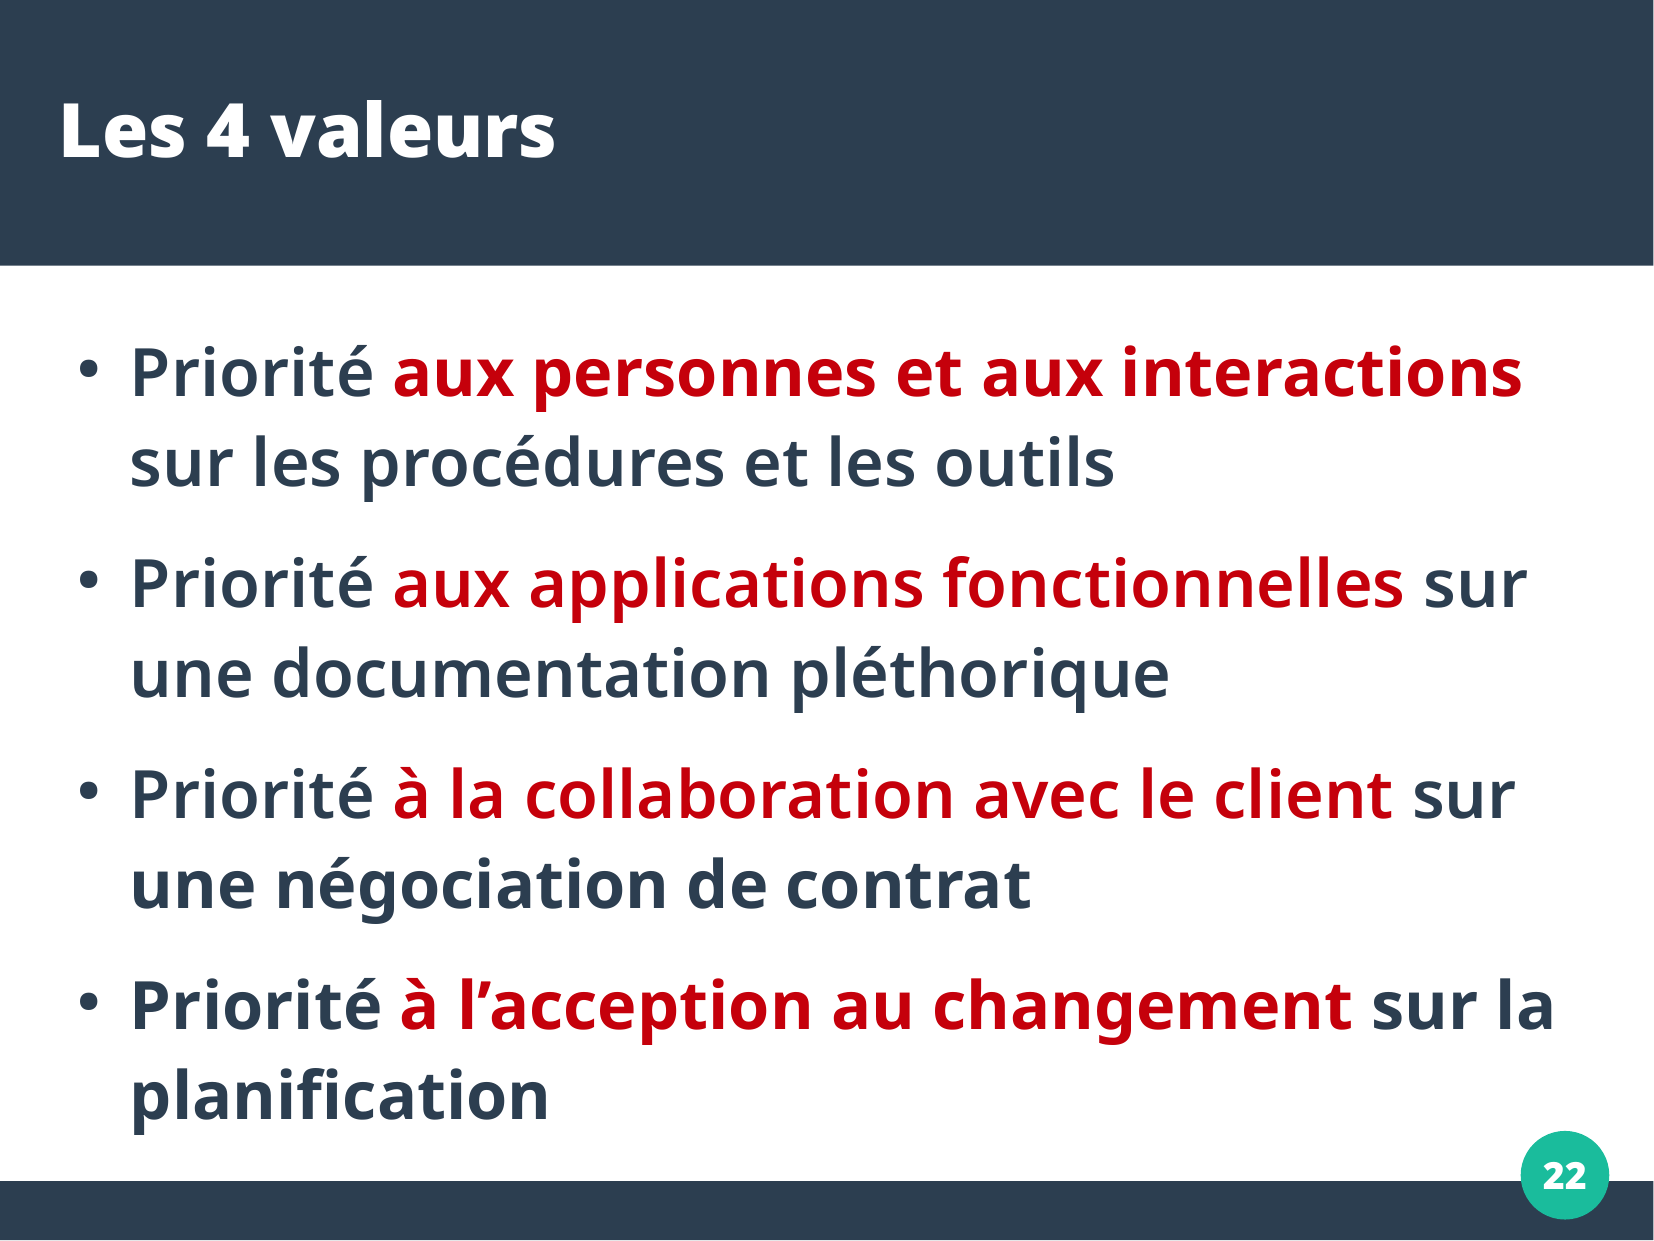

# Les 4 valeurs
Priorité aux personnes et aux interactions sur les procédures et les outils
Priorité aux applications fonctionnelles sur une documentation pléthorique
Priorité à la collaboration avec le client sur une négociation de contrat
Priorité à l’acception au changement sur la planification
22